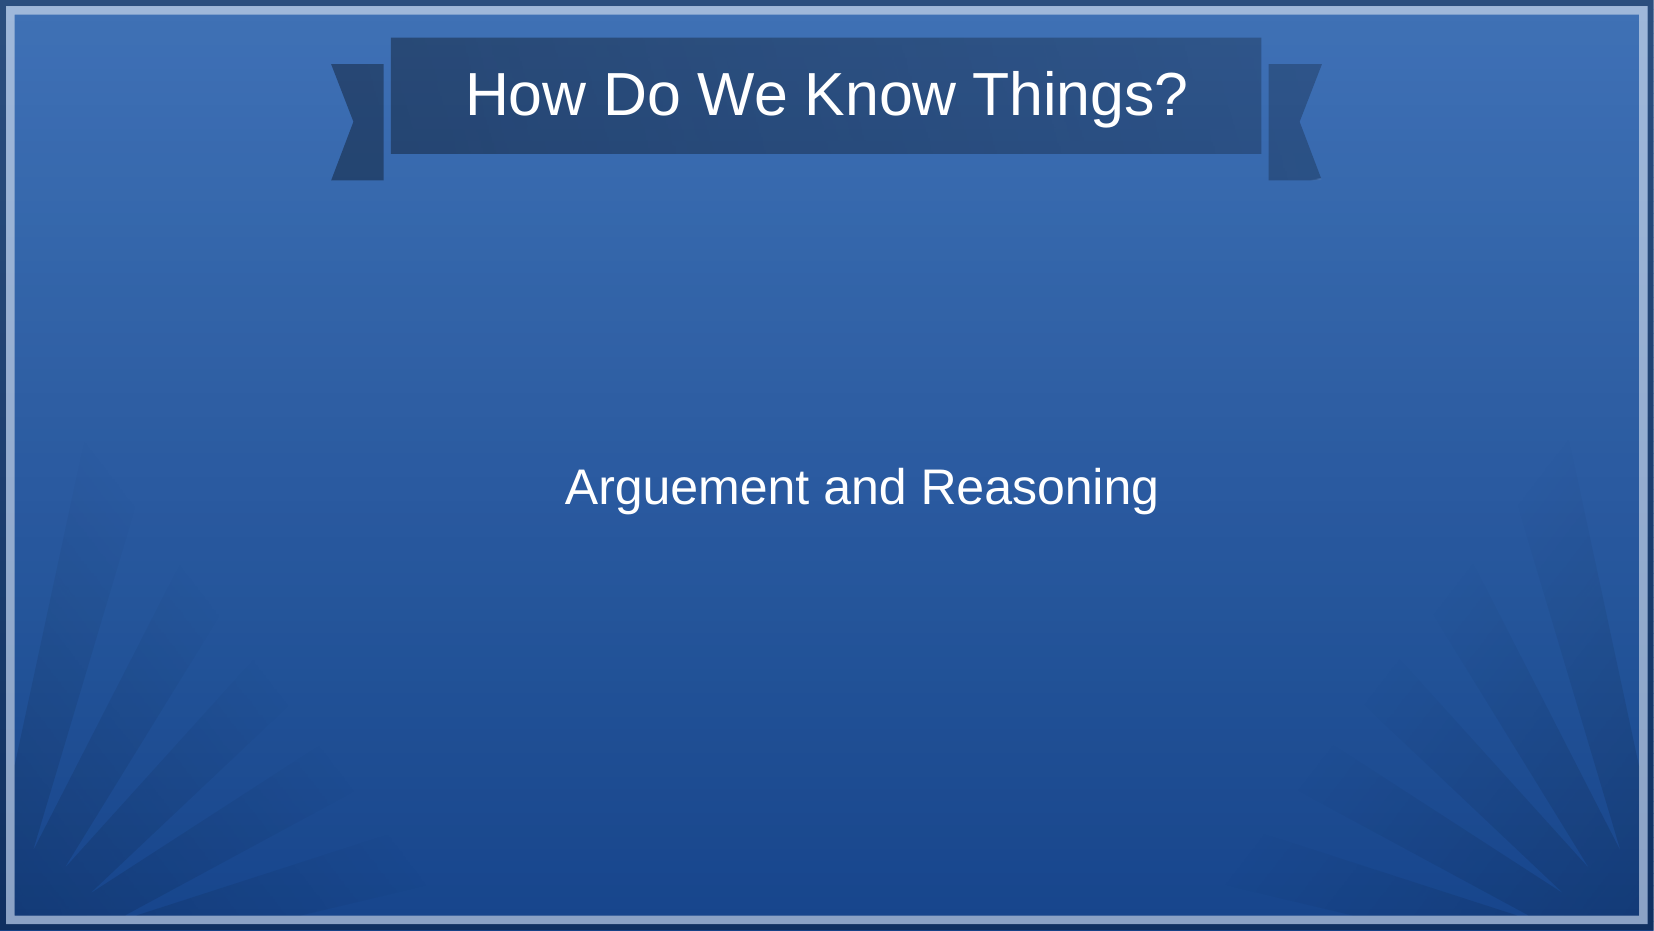

# How Do We Know Things?
Arguement and Reasoning